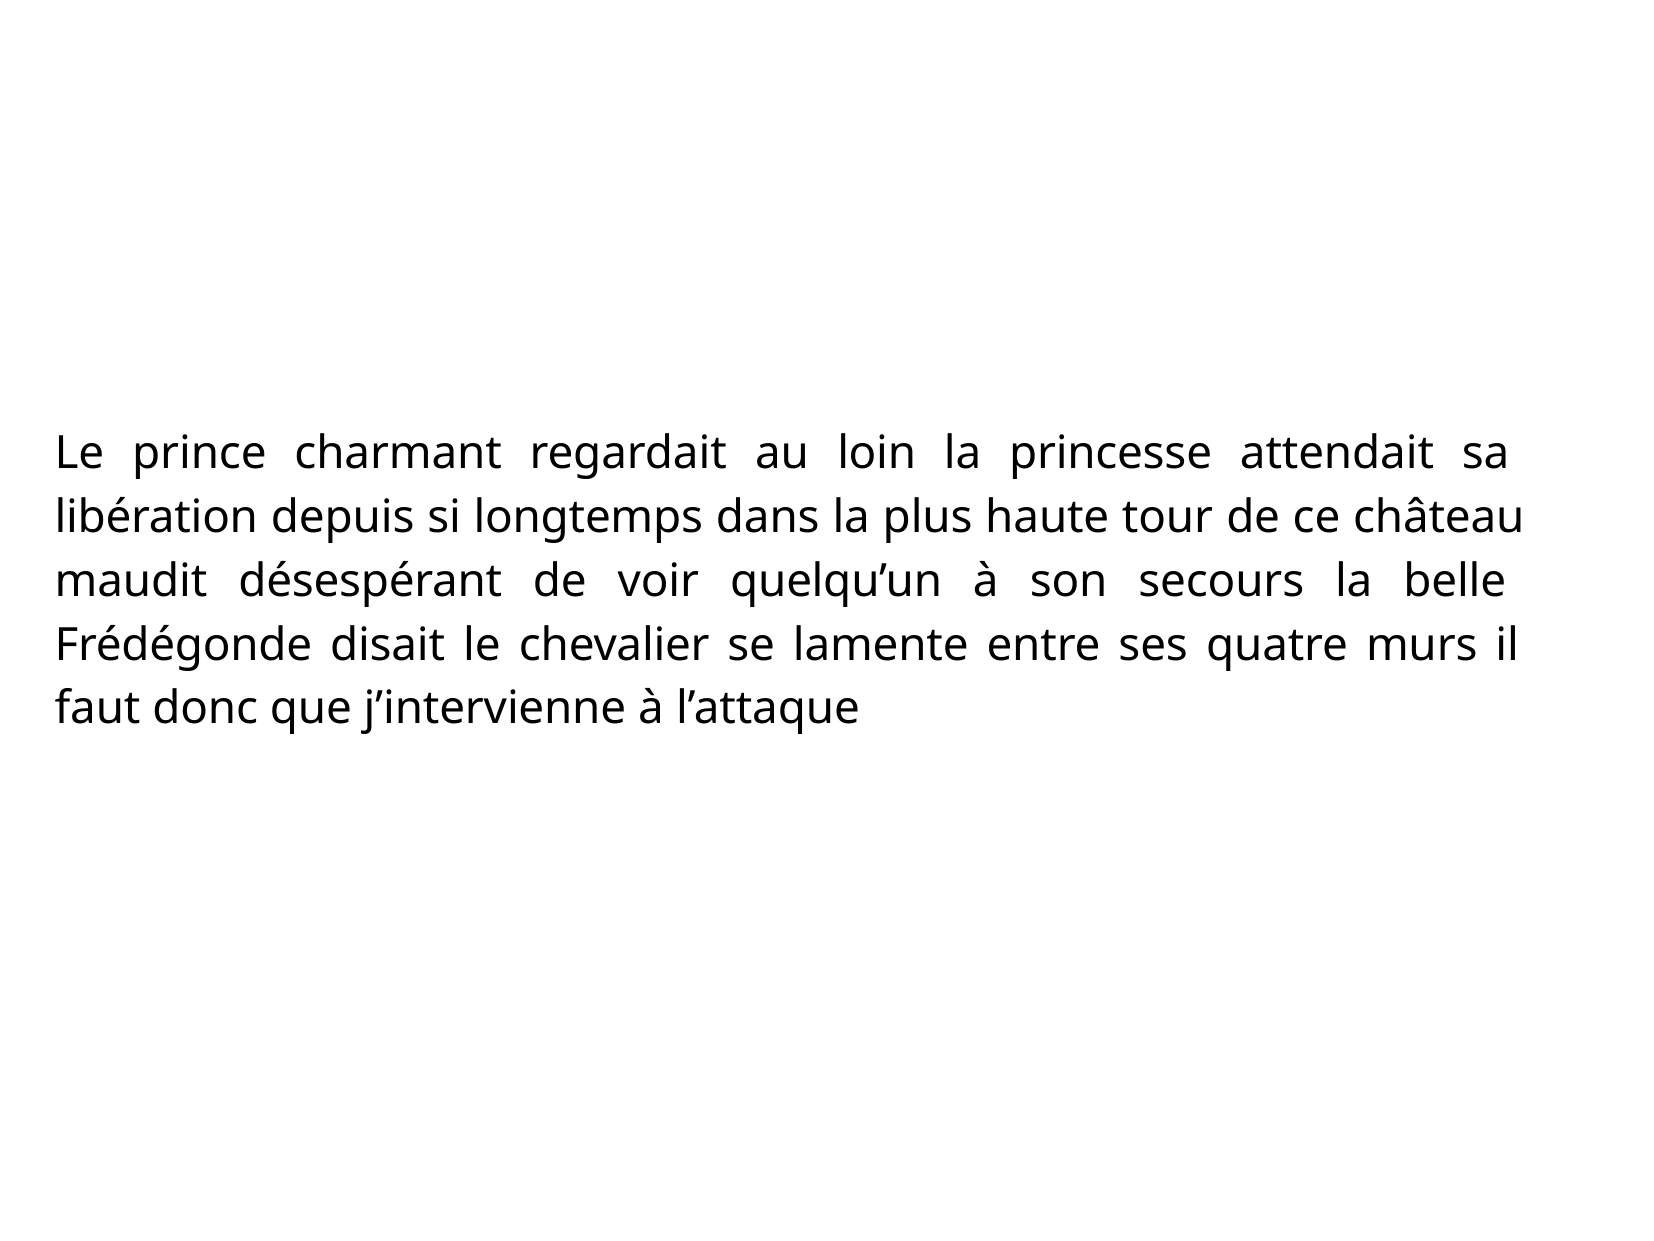

Le prince charmant regardait au loin la princesse attendait sa libération depuis si longtemps dans la plus haute tour de ce château maudit désespérant de voir quelqu’un à son secours la belle Frédégonde disait le chevalier se lamente entre ses quatre murs il faut donc que j’intervienne à l’attaque